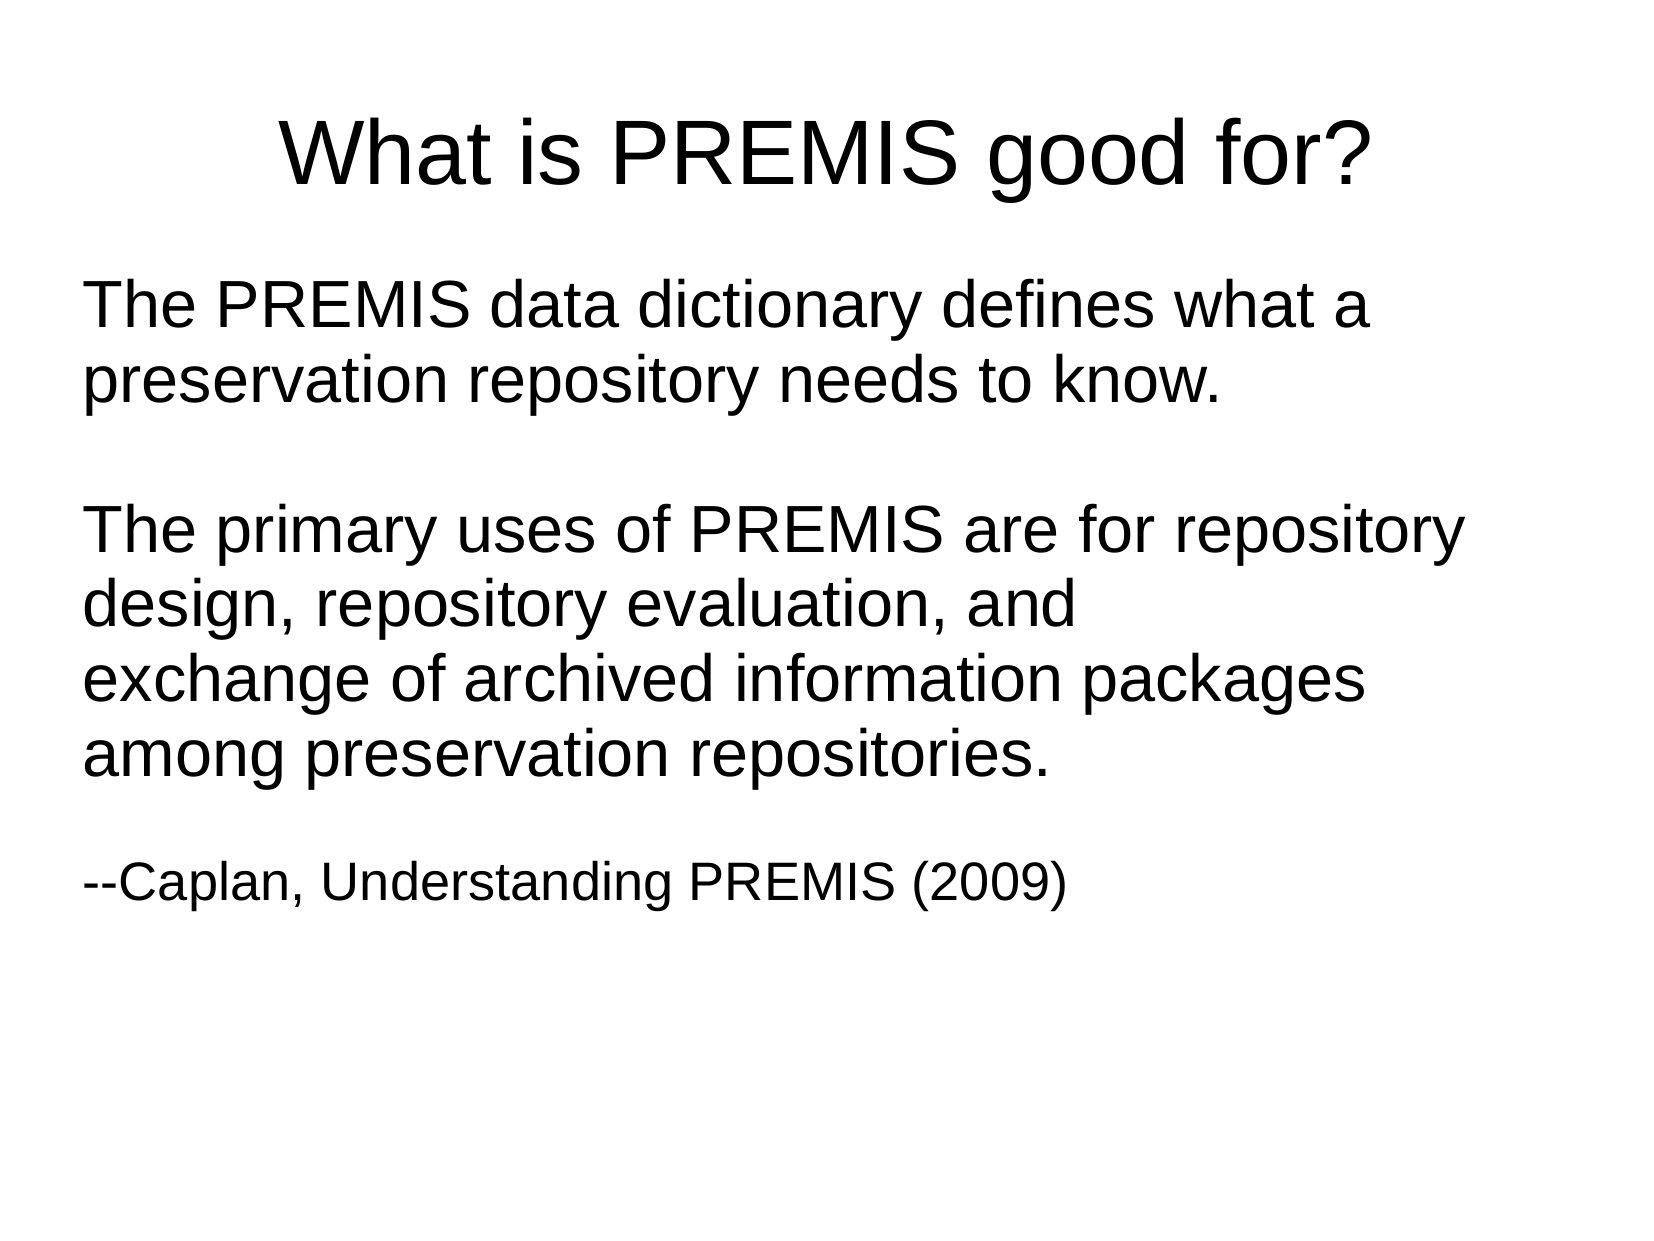

# What is PREMIS good for?
The PREMIS data dictionary defines what a preservation repository needs to know.
The primary uses of PREMIS are for repository design, repository evaluation, and
exchange of archived information packages among preservation repositories.
--Caplan, Understanding PREMIS (2009)